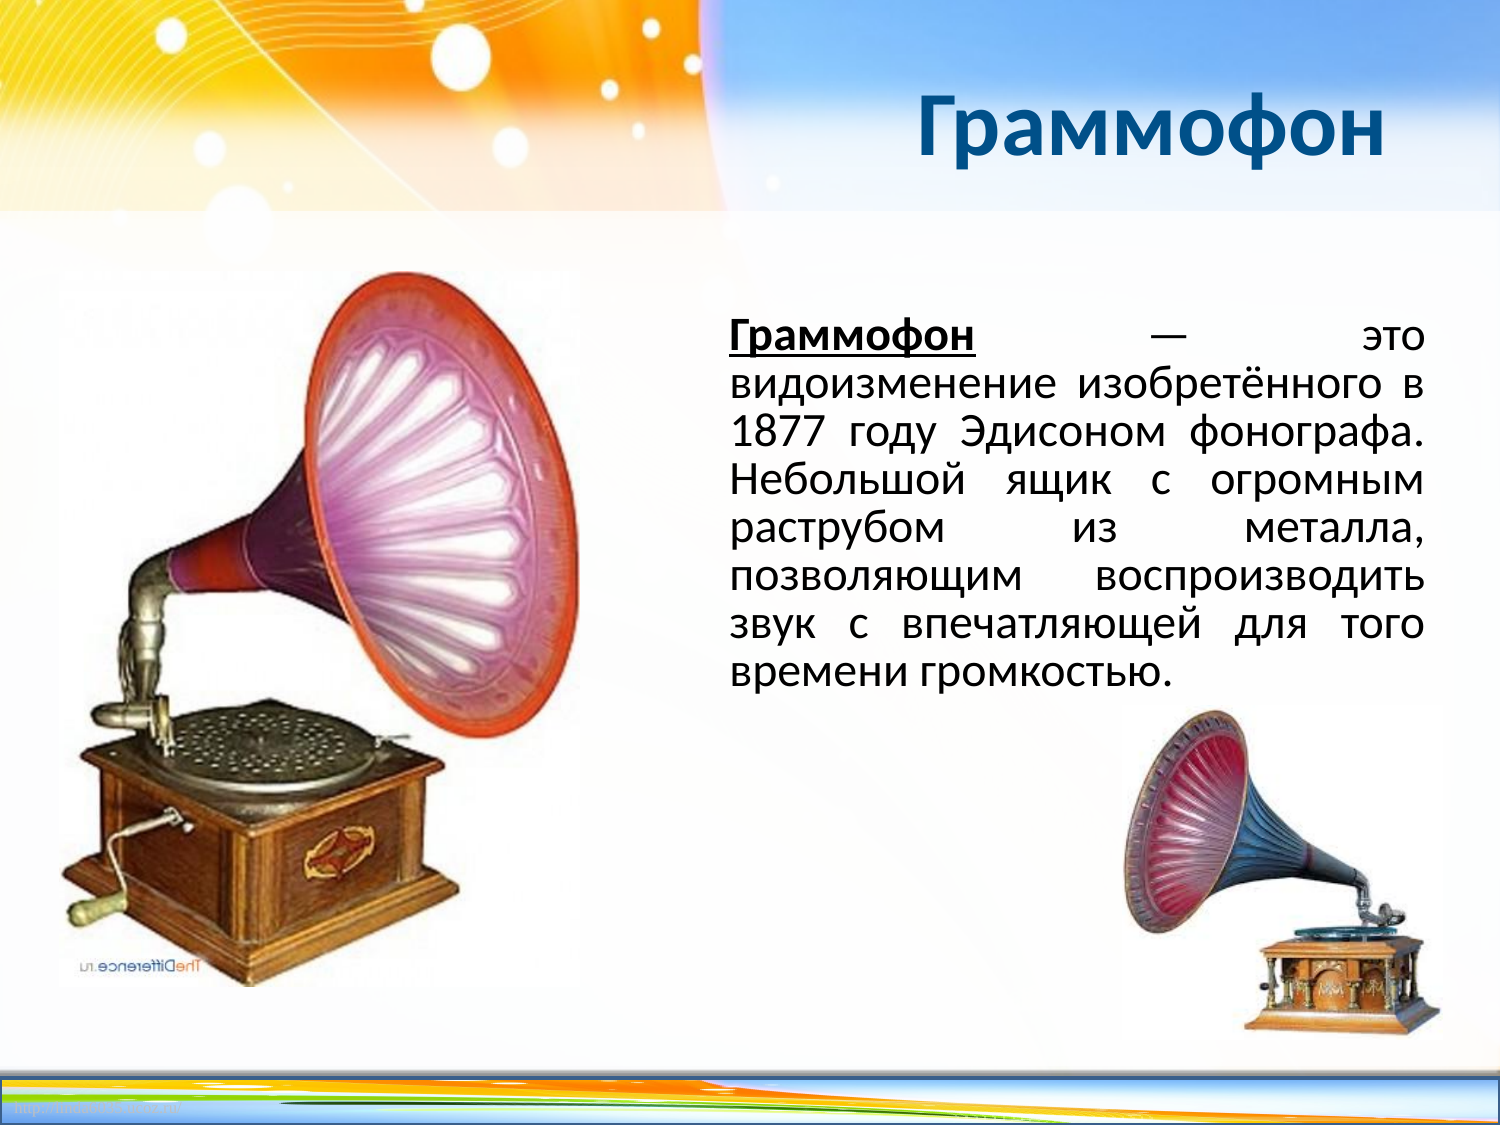

# Граммофон
Граммофон — это видоизменение изобретённого в 1877 году Эдисоном фонографа. Небольшой ящик с огромным раструбом из металла, позволяющим воспроизводить звук с впечатляющей для того времени громкостью.